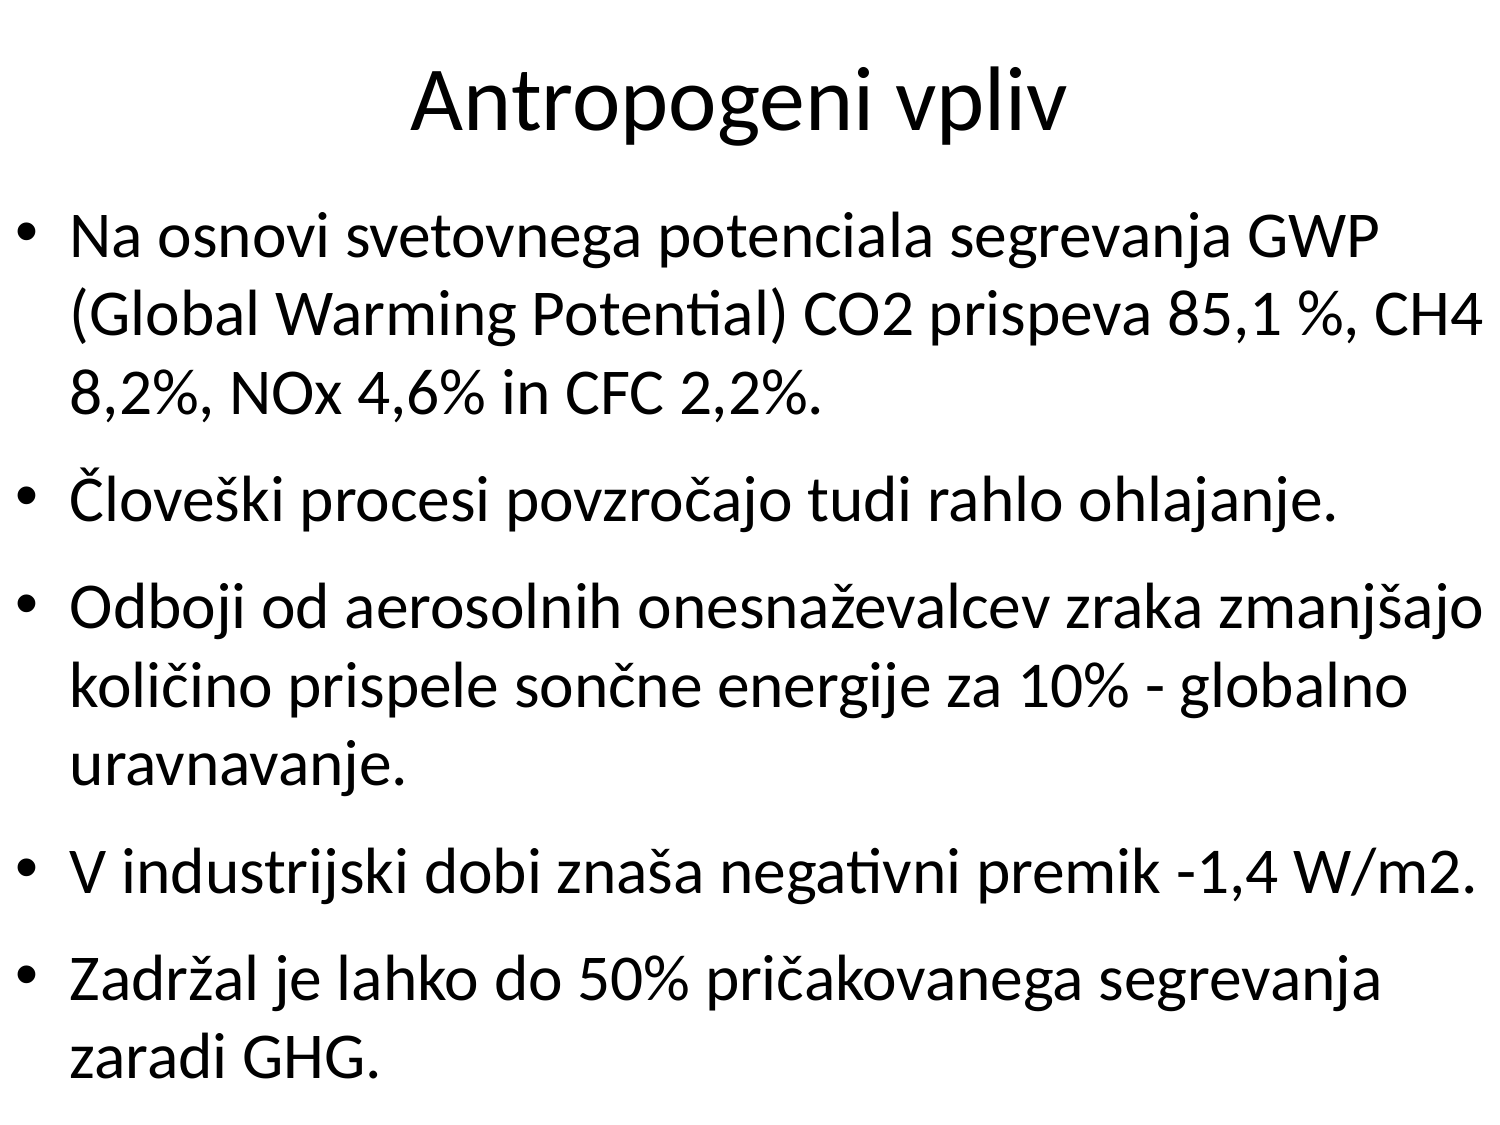

# Antropogeni vpliv
Na osnovi svetovnega potenciala segrevanja GWP (Global Warming Potential) CO2 prispeva 85,1 %, CH4 8,2%, NOx 4,6% in CFC 2,2%.
Človeški procesi povzročajo tudi rahlo ohlajanje.
Odboji od aerosolnih onesnaževalcev zraka zmanjšajo količino prispele sončne energije za 10% - globalno uravnavanje.
V industrijski dobi znaša negativni premik -1,4 W/m2.
Zadržal je lahko do 50% pričakovanega segrevanja zaradi GHG.